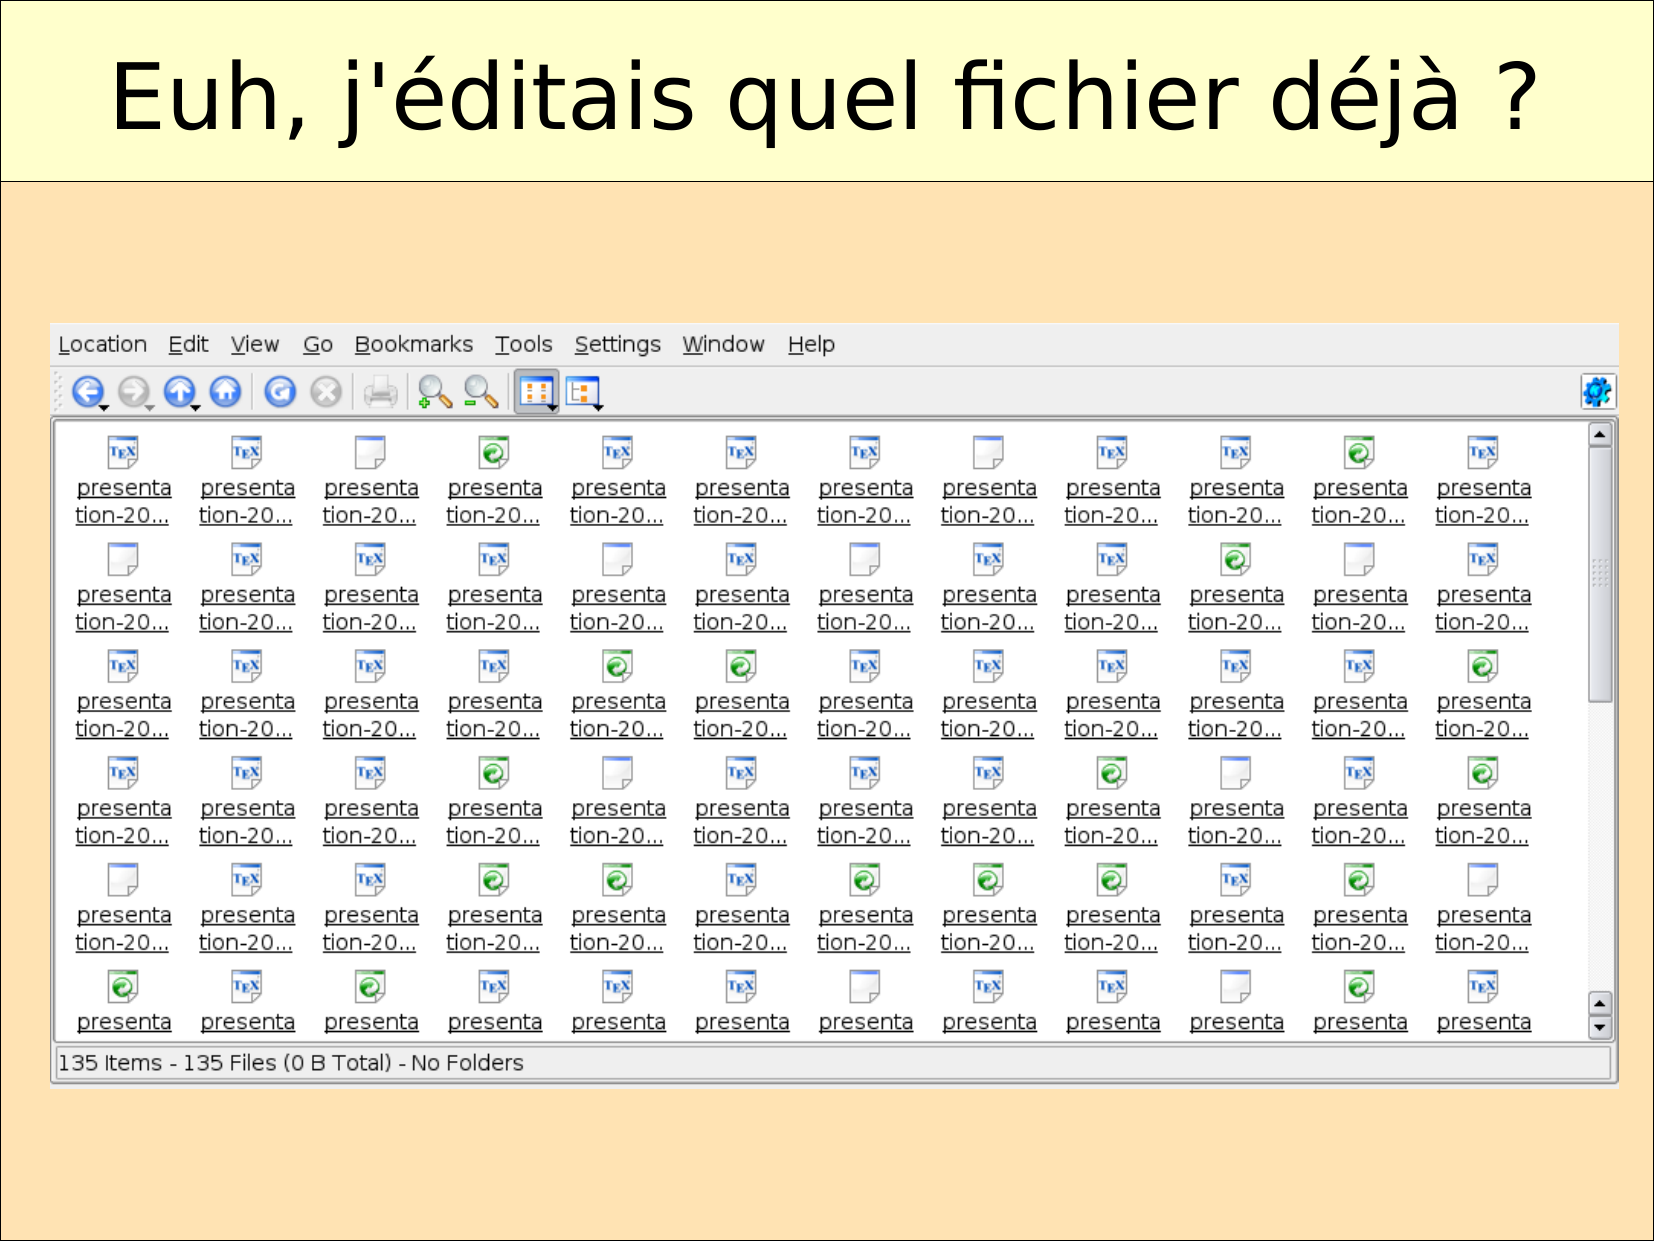

# Euh, j'éditais quel fichier déjà ?